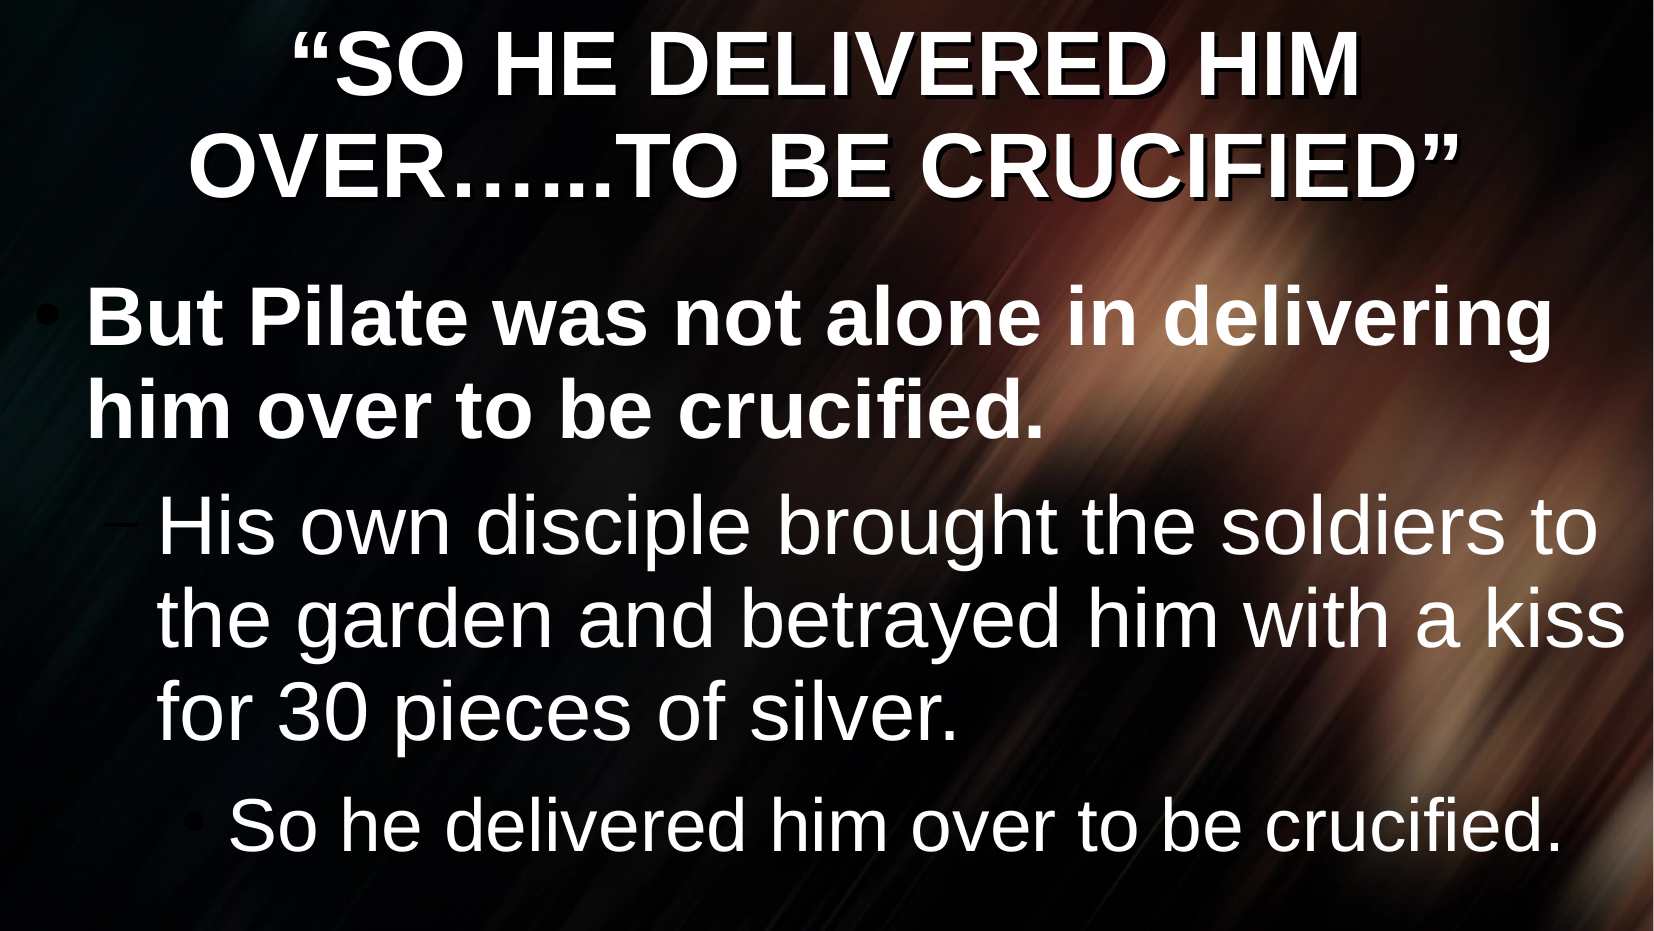

# “SO HE DELIVERED HIM OVER…...TO BE CRUCIFIED”
But Pilate was not alone in delivering him over to be crucified.
His own disciple brought the soldiers to the garden and betrayed him with a kiss for 30 pieces of silver.
So he delivered him over to be crucified.